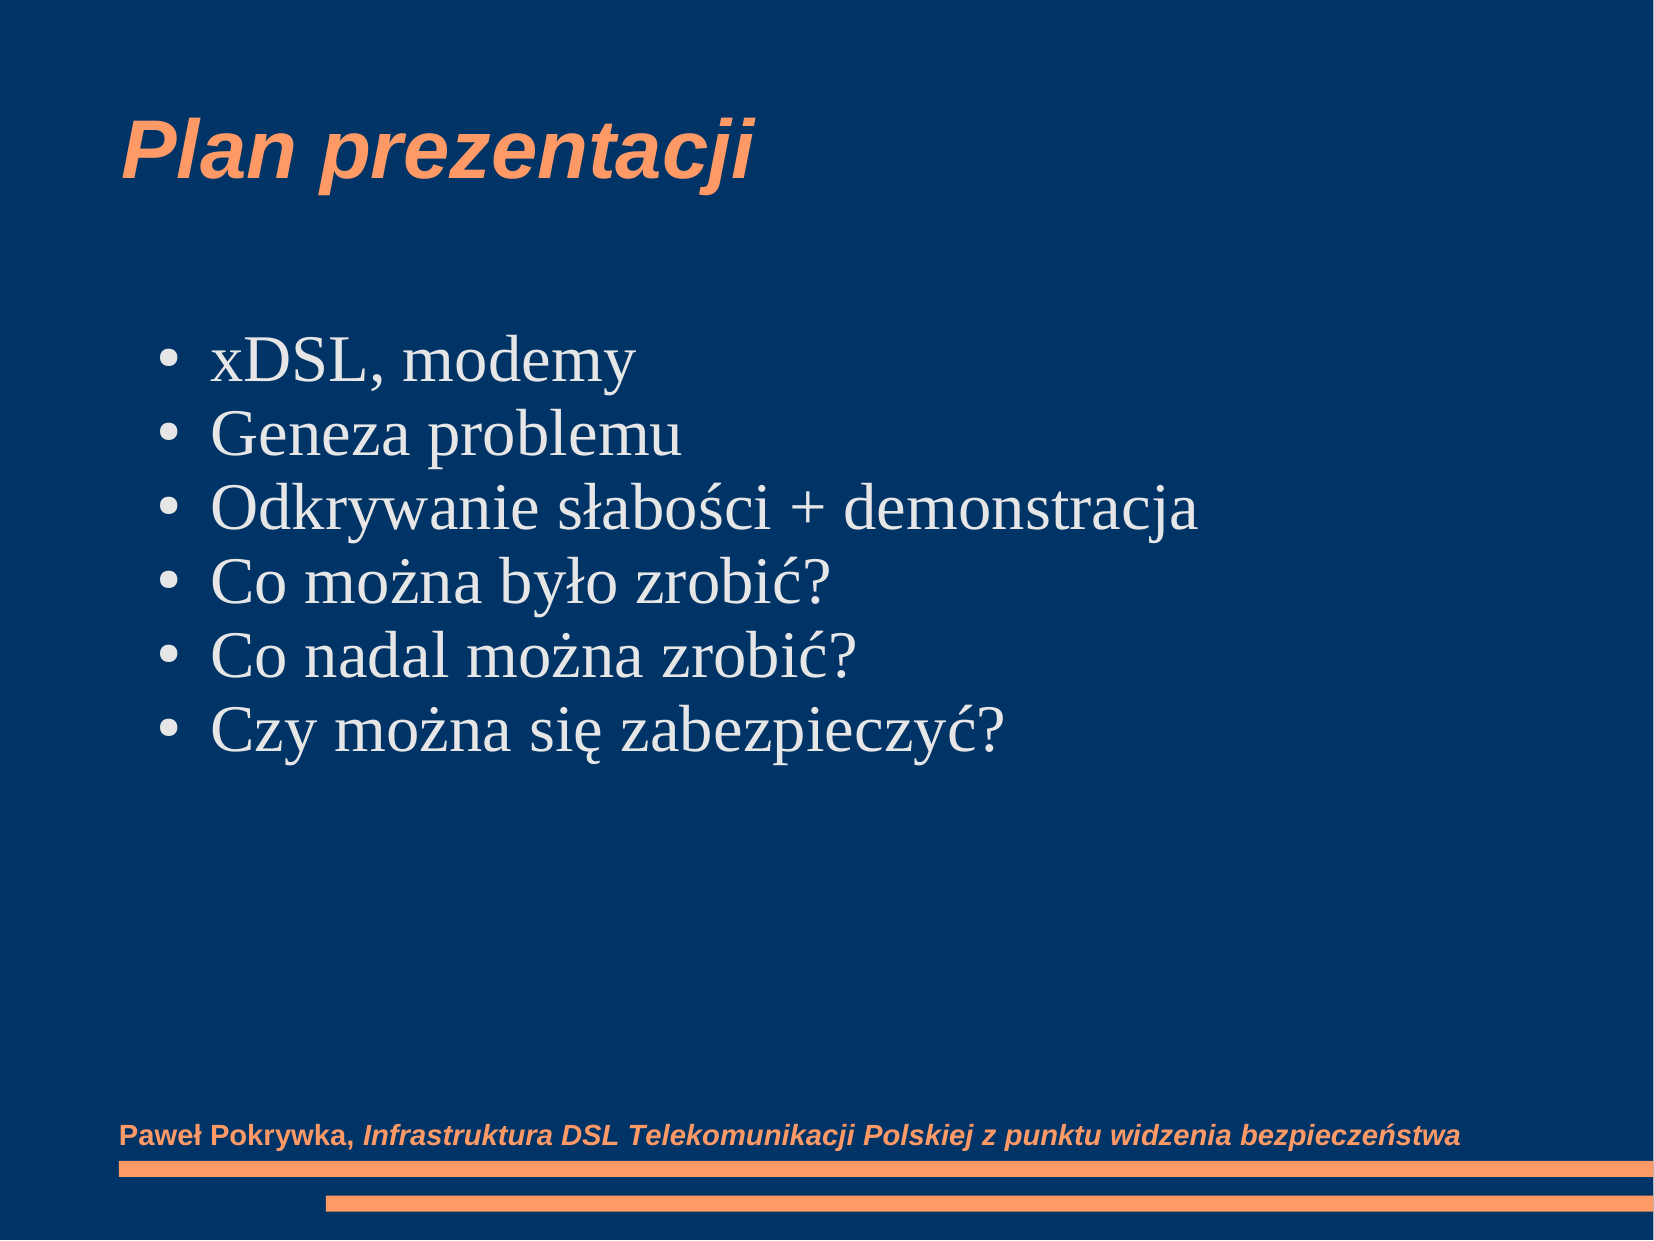

# Plan prezentacji
xDSL, modemy
Geneza problemu
Odkrywanie słabości + demonstracja
Co można było zrobić?
Co nadal można zrobić?
Czy można się zabezpieczyć?
Paweł Pokrywka, Infrastruktura DSL Telekomunikacji Polskiej z punktu widzenia bezpieczeństwa